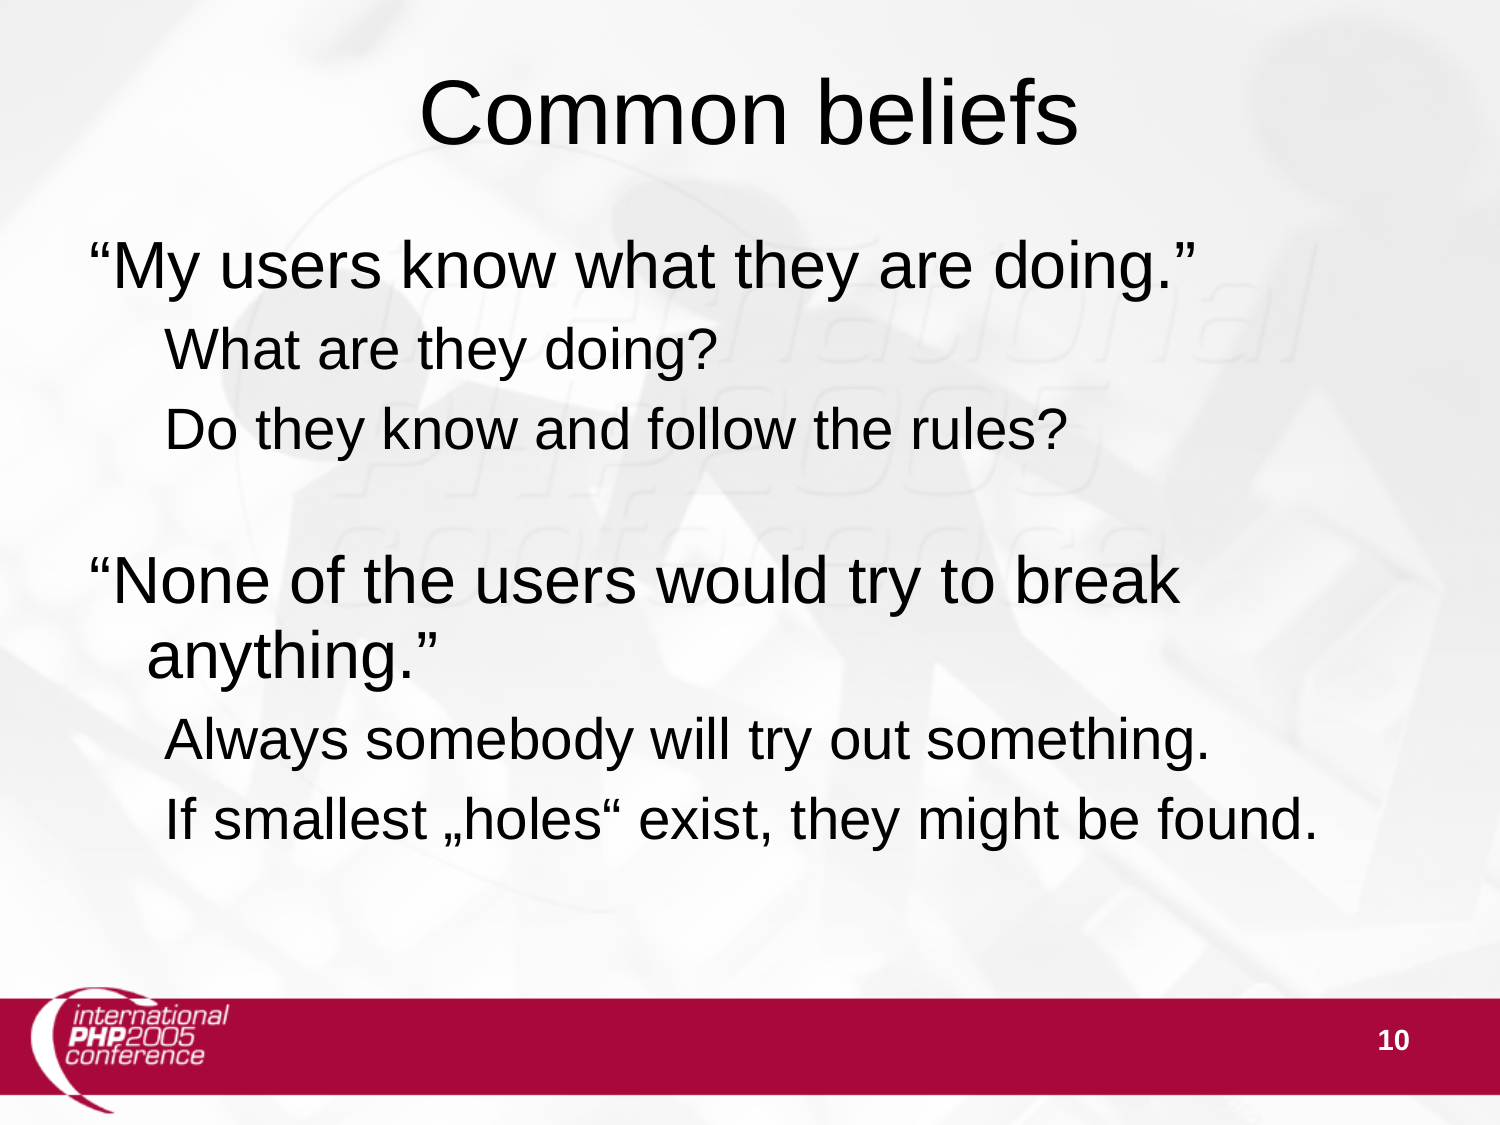

# Common beliefs
“My users know what they are doing.”
What are they doing?
Do they know and follow the rules?
“None of the users would try to break anything.”
Always somebody will try out something.
If smallest „holes“ exist, they might be found.
10